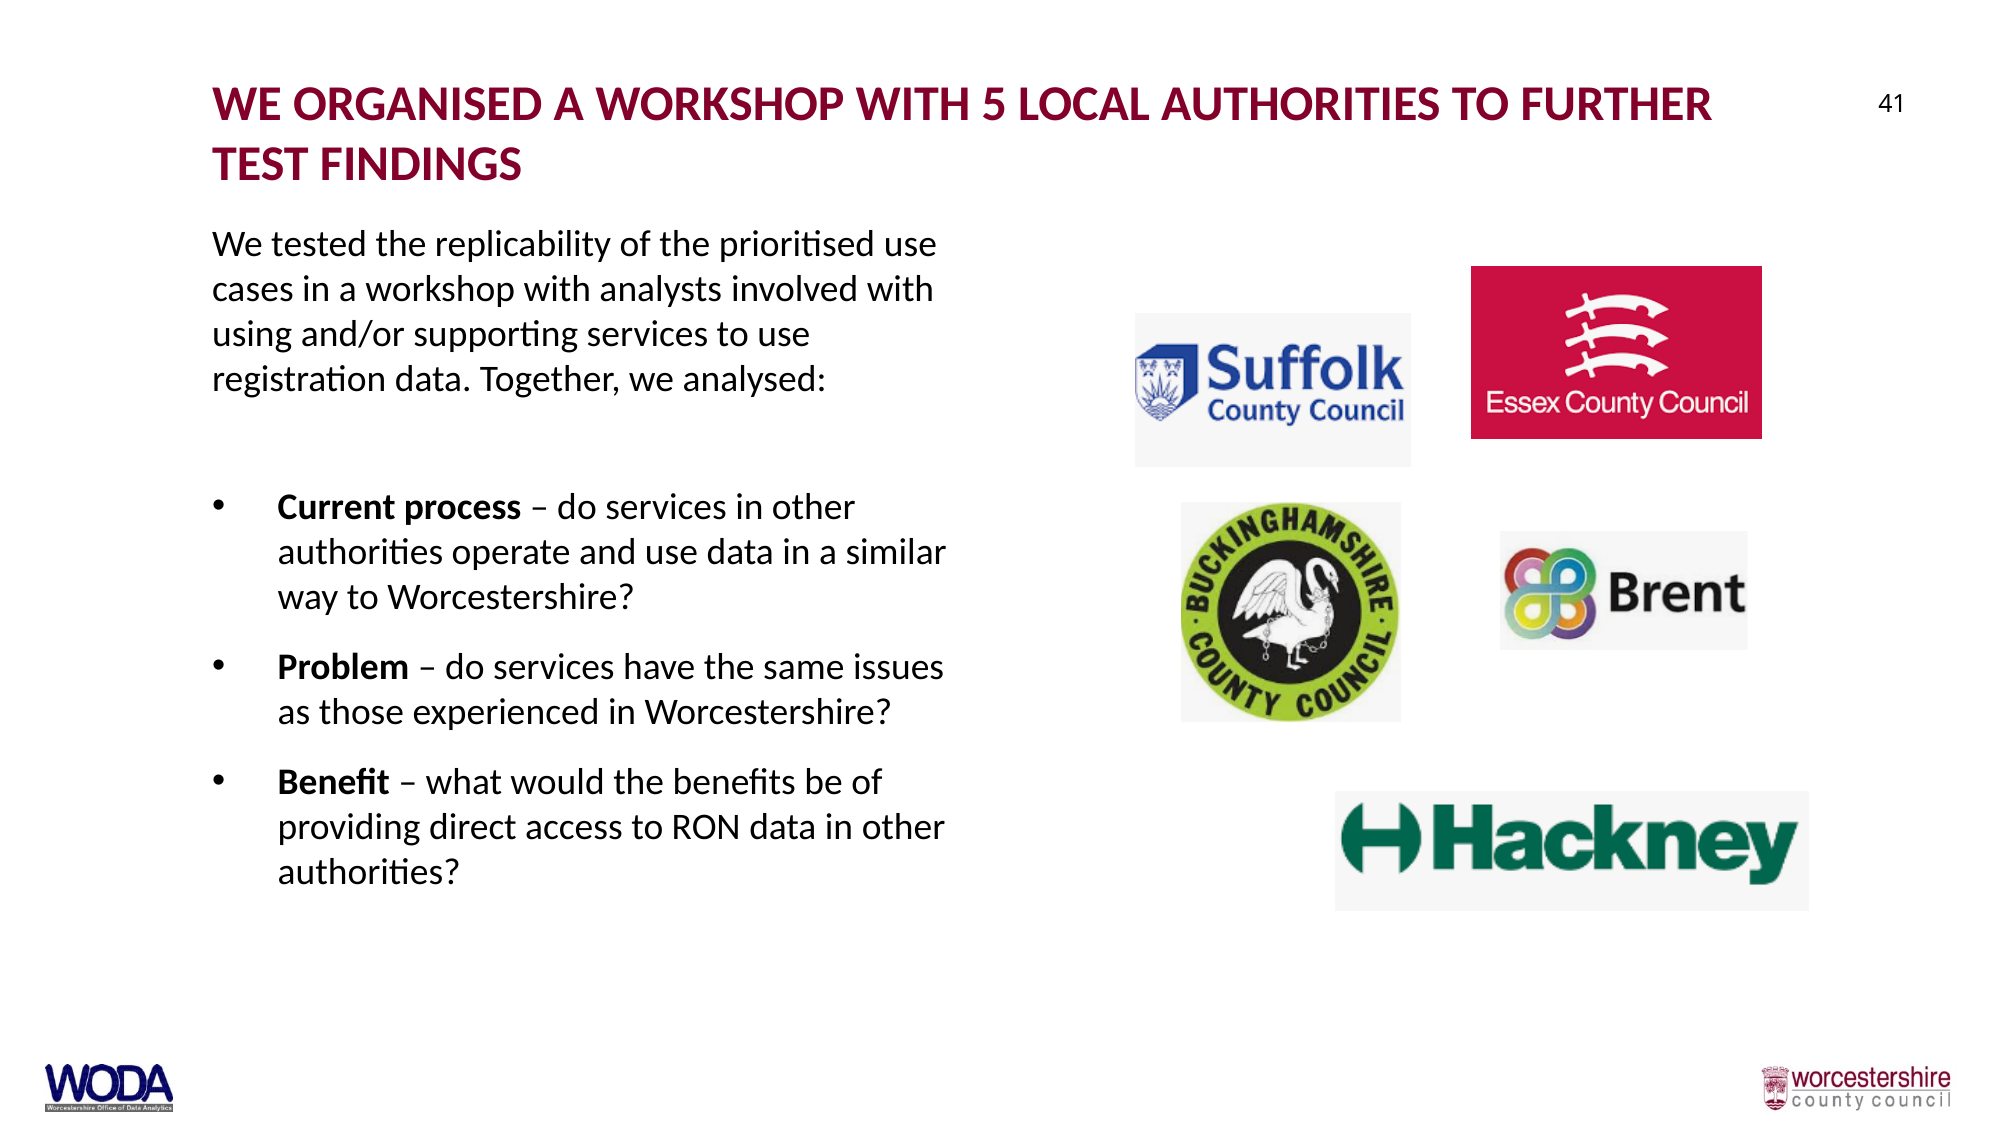

# WE ORGANISED A WORKSHOP WITH 5 LOCAL AUTHORITIES TO FURTHER TEST FINDINGS
We tested the replicability of the prioritised use cases in a workshop with analysts involved with using and/or supporting services to use registration data. Together, we analysed:
Current process – do services in other authorities operate and use data in a similar way to Worcestershire?
Problem – do services have the same issues as those experienced in Worcestershire?
Benefit – what would the benefits be of providing direct access to RON data in other authorities?